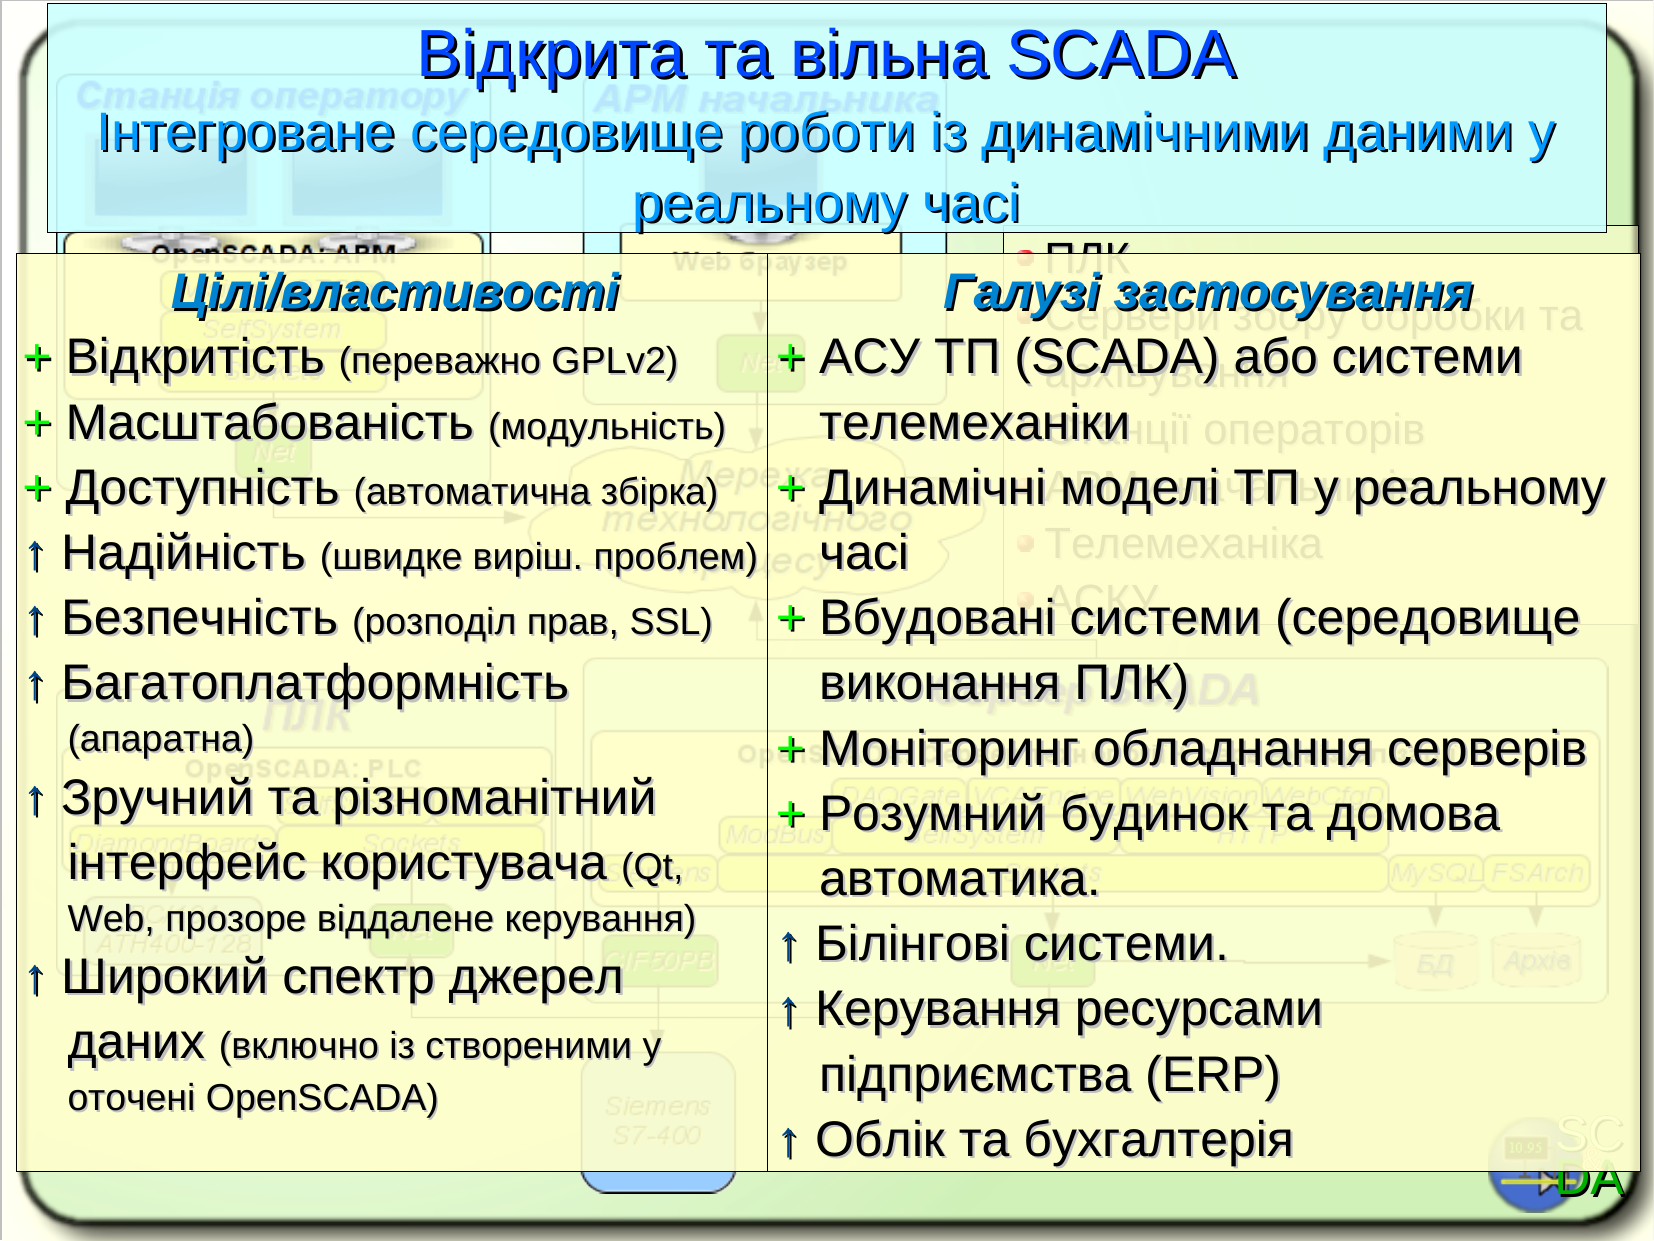

Відкрита та вільна SCADA
Інтегроване середовище роботи із динамічними даними у реальному часі
# ПЛК
Сервери збору обробки та архівування
Станції операторів
АРМи начальників.
Телемеханіка
АСКУ
Цілі/властивості
+ Відкритість (переважно GPLv2)
+ Масштабованість (модульність)
+ Доступність (автоматична збірка)
↑ Надійність (швидке виріш. проблем)
↑ Безпечність (розподіл прав, SSL)
↑ Багатоплатформність (апаратна)
↑ Зручний та різноманітний інтерфейс користувача (Qt, Web, прозоре віддалене керування)
↑ Широкий спектр джерел даних (включно із створеними у оточені OpenSCADA)
Галузі застосування
+ АСУ ТП (SCADA) або системи телемеханіки
+ Динамічні моделі ТП у реальному часі
+ Вбудовані системи (середовище виконання ПЛК)
+ Моніторинг обладнання серверів
+ Розумний будинок та домова автоматика.
↑ Білінгові системи.
↑ Керування ресурсами підприємства (ERP)
↑ Облік та бухгалтерія